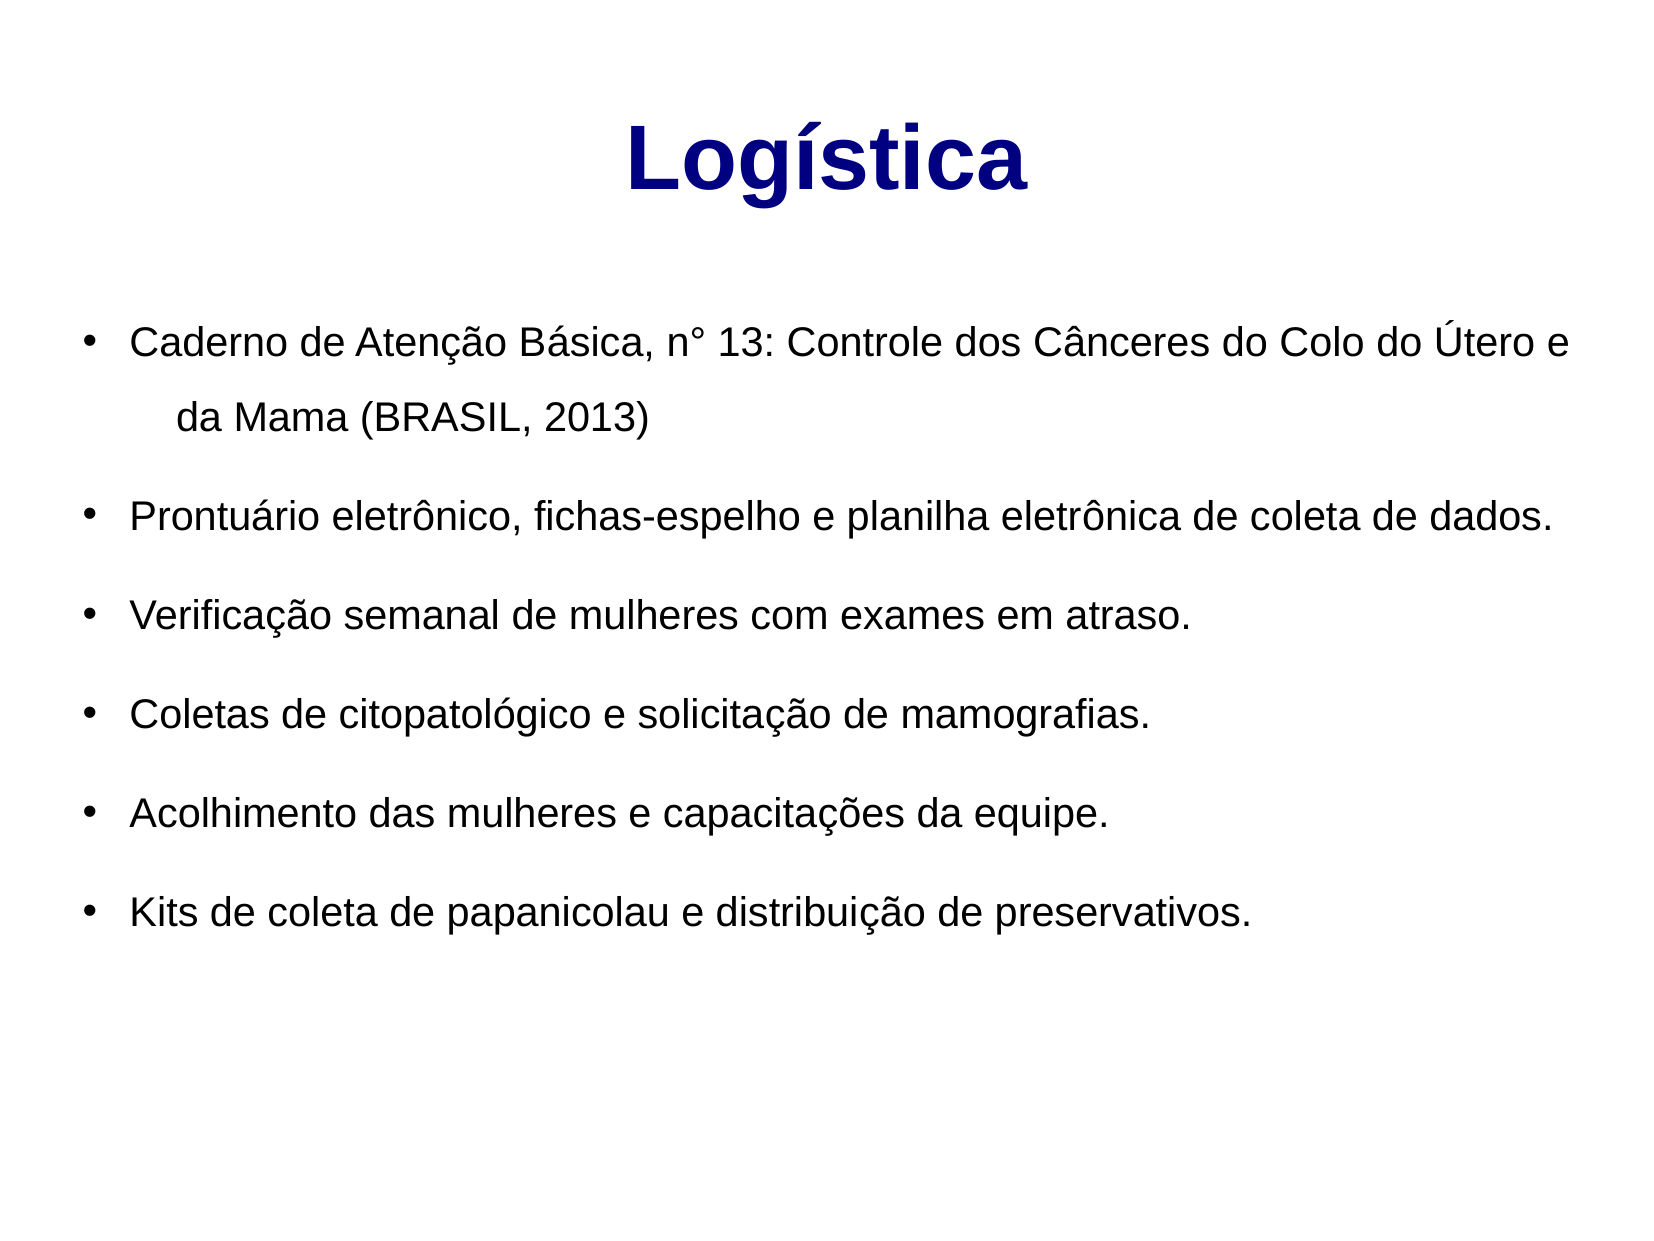

# Logística
Caderno de Atenção Básica, n° 13: Controle dos Cânceres do Colo do Útero e da Mama (BRASIL, 2013)
Prontuário eletrônico, fichas-espelho e planilha eletrônica de coleta de dados.
Verificação semanal de mulheres com exames em atraso.
Coletas de citopatológico e solicitação de mamografias.
Acolhimento das mulheres e capacitações da equipe.
Kits de coleta de papanicolau e distribuição de preservativos.